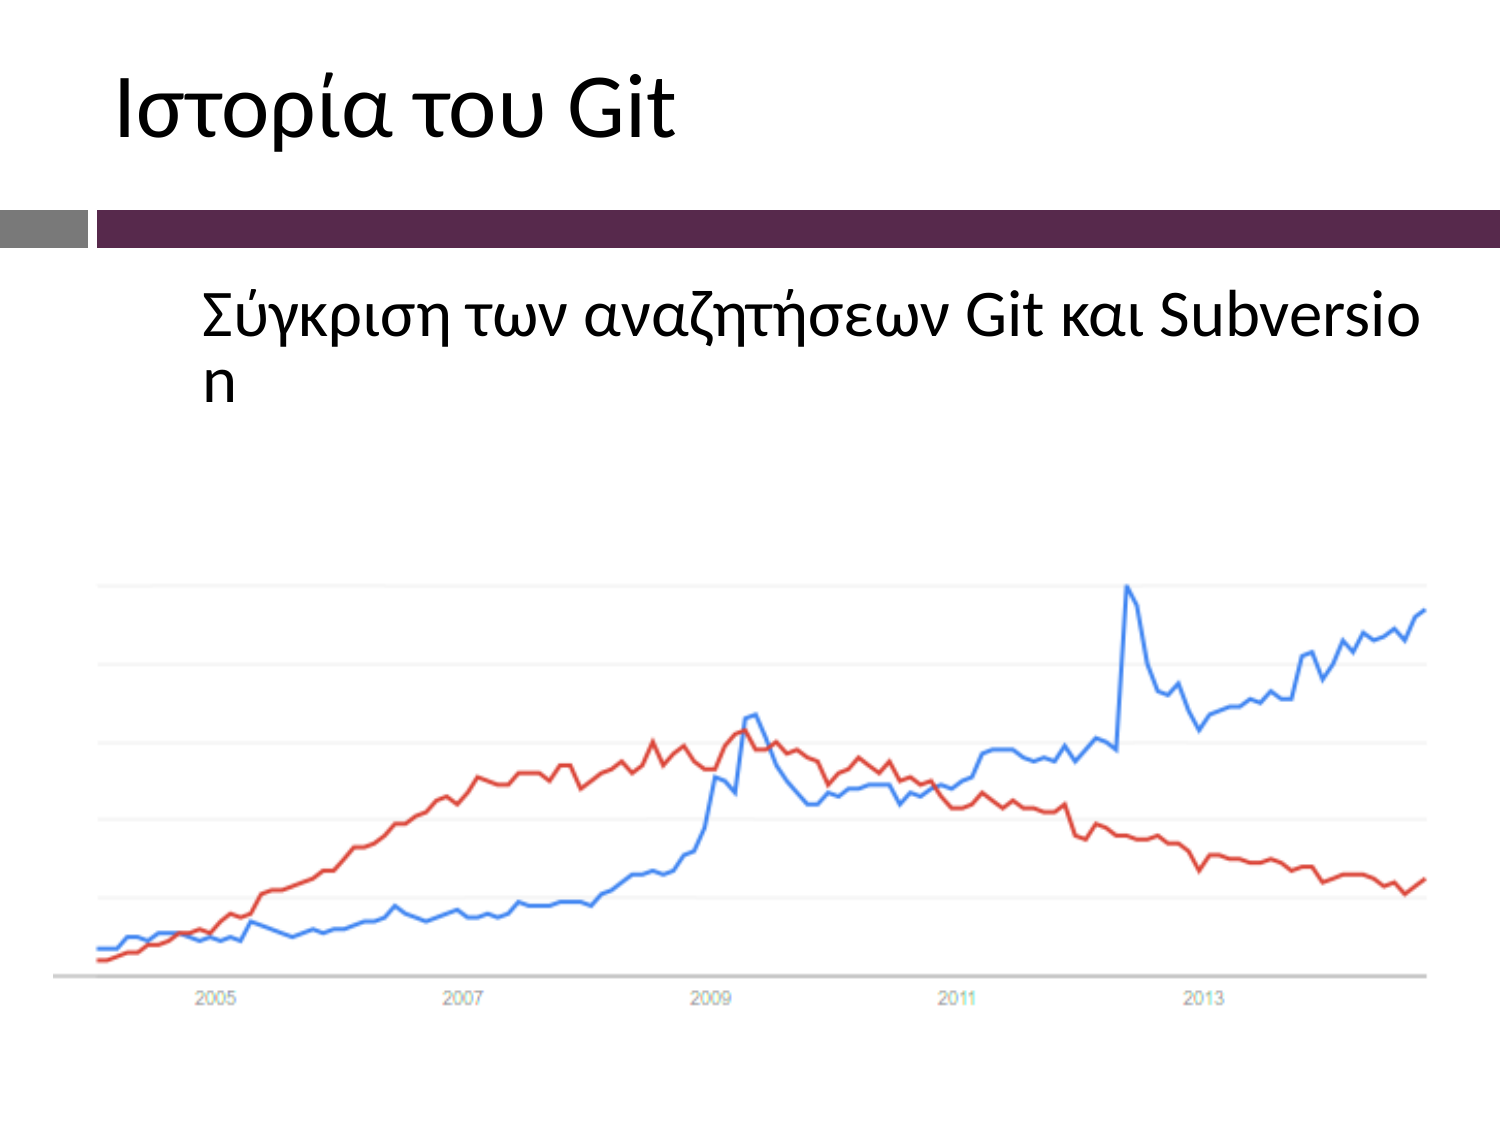

# Ιστορία του Git
Σύγκριση των αναζητήσεων Git και Subversion